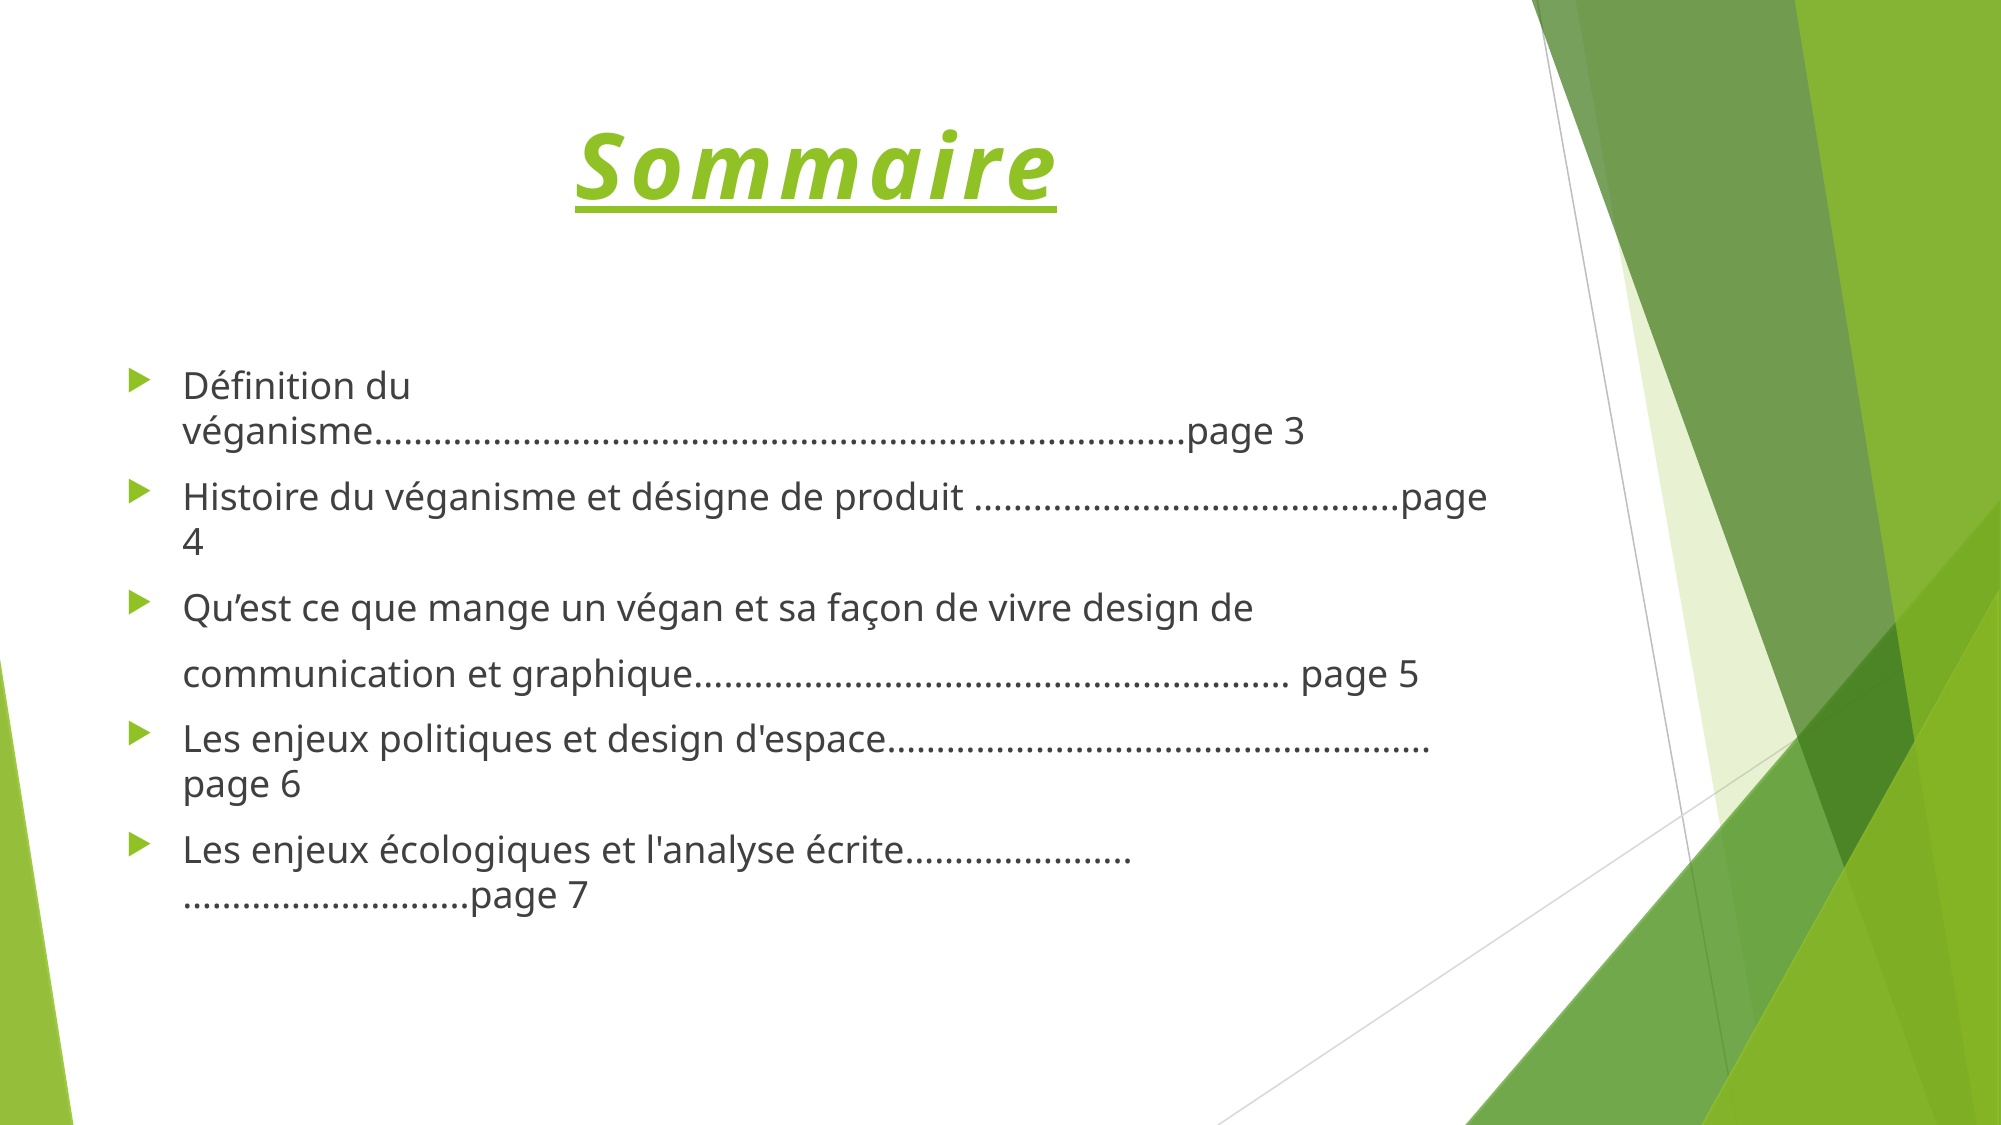

# Sommaire
Définition du véganisme……………………………………………………………………....page 3
Histoire du véganisme et désigne de produit ………………………….....……..page 4
Qu’est ce que mange un végan et sa façon de vivre design de
communication et graphique...........................…………………………… page 5
Les enjeux politiques et design d'espace………………………………………………. page 6
Les enjeux écologiques et l'analyse écrite…………………..………………………..page 7